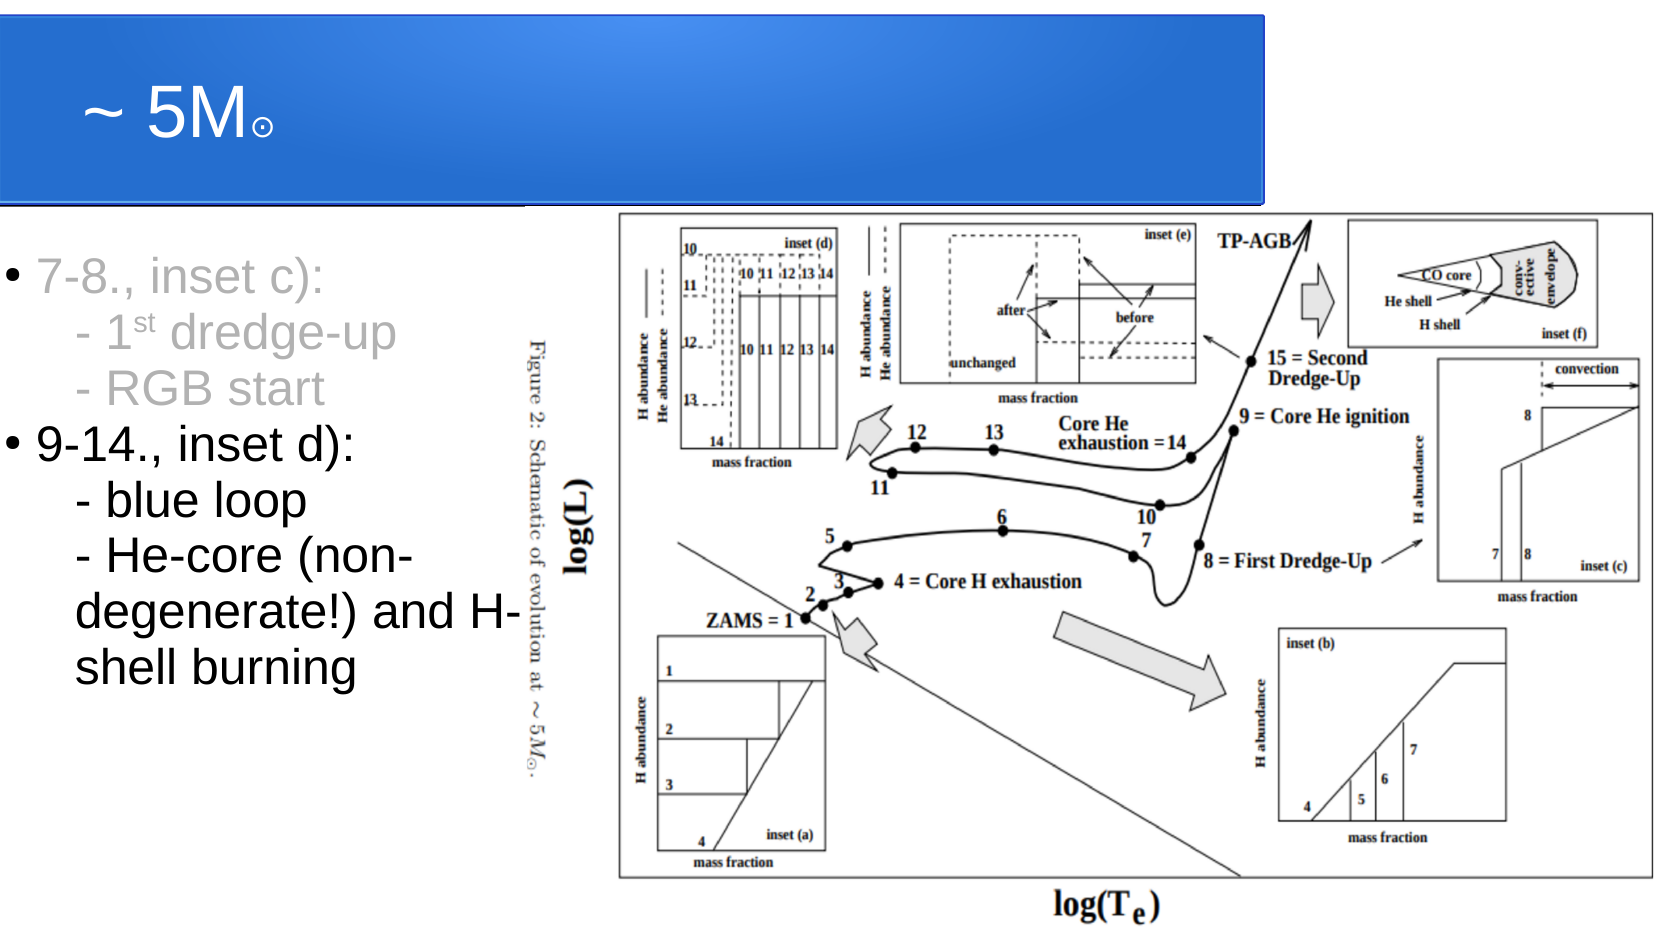

# ~ 5M⊙
 7-8., inset c):
- 1st dredge-up
- RGB start
 9-14., inset d):
- blue loop
- He-core (non-degenerate!) and H-shell burning